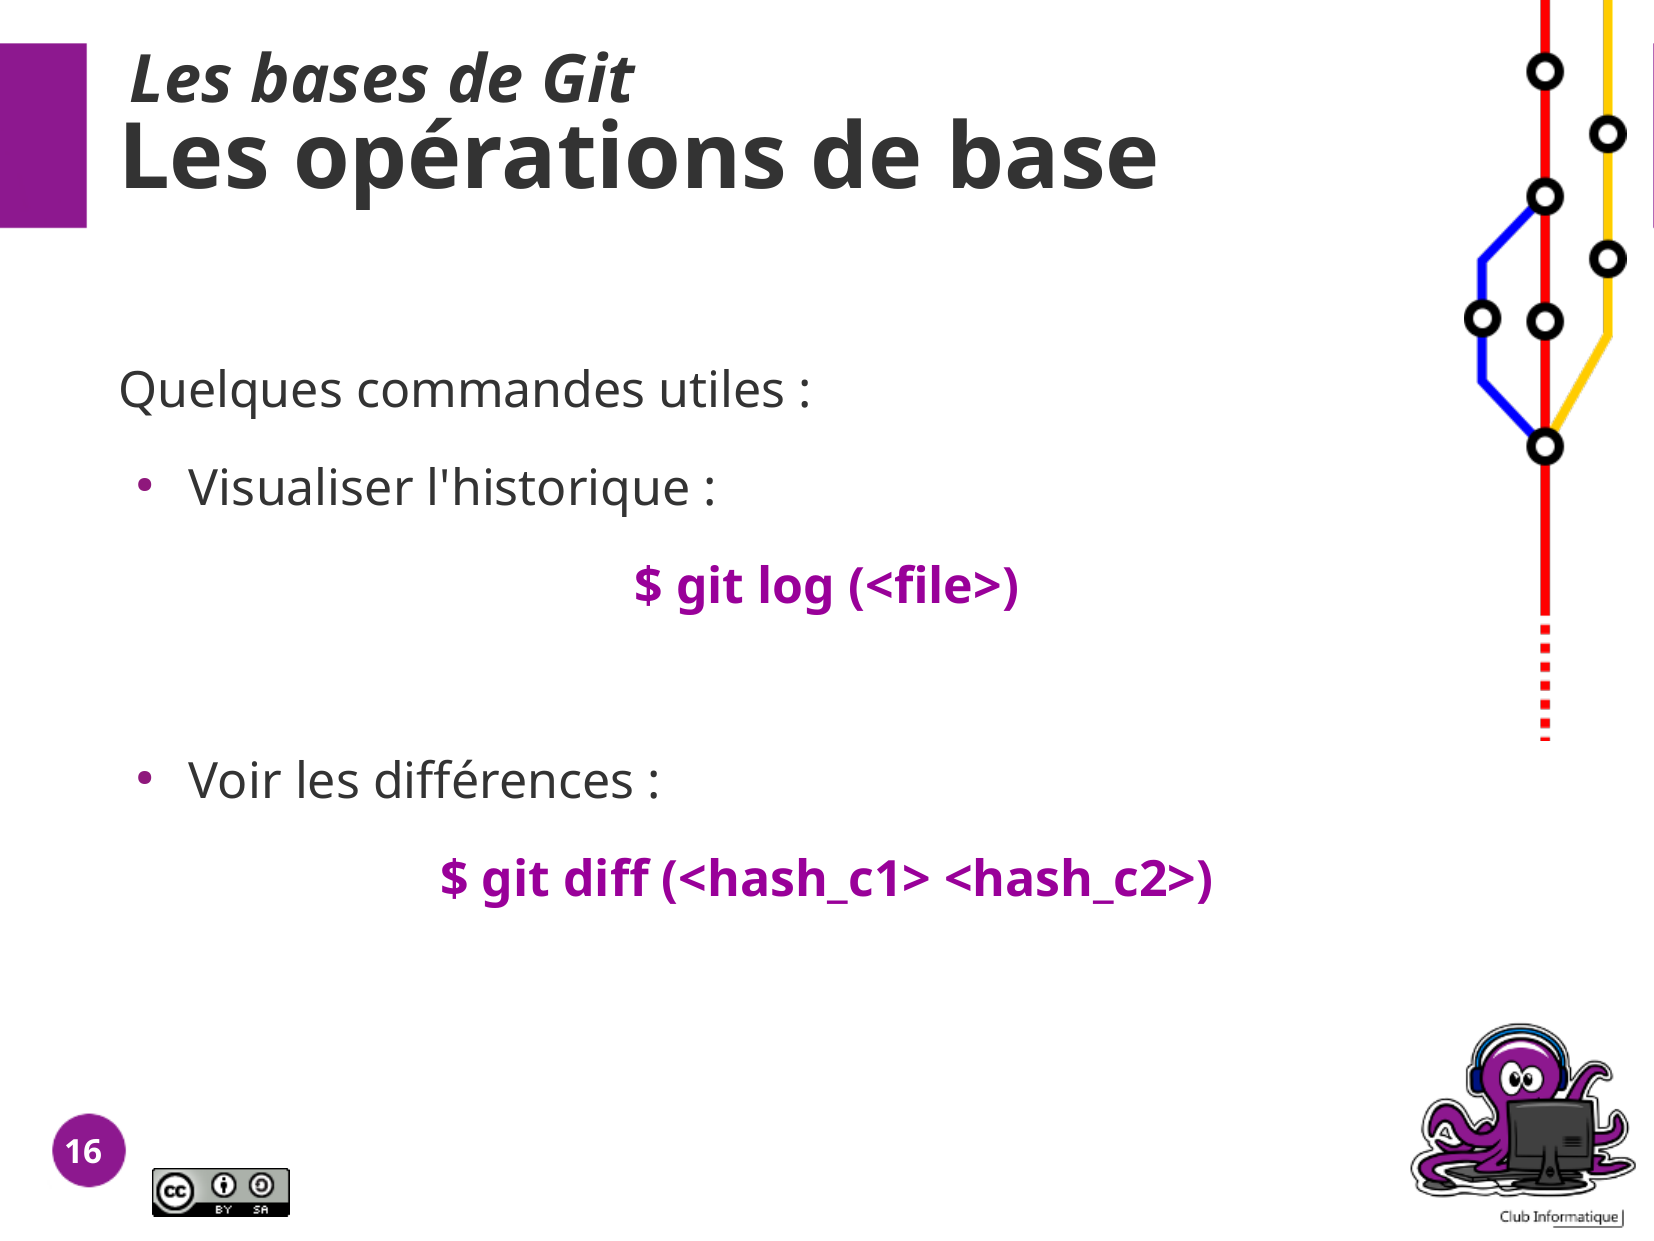

Les bases de Git
Les opérations de base
# Quelques commandes utiles :
Visualiser l'historique :
$ git log (<file>)
Voir les différences :
$ git diff (<hash_c1> <hash_c2>)
16